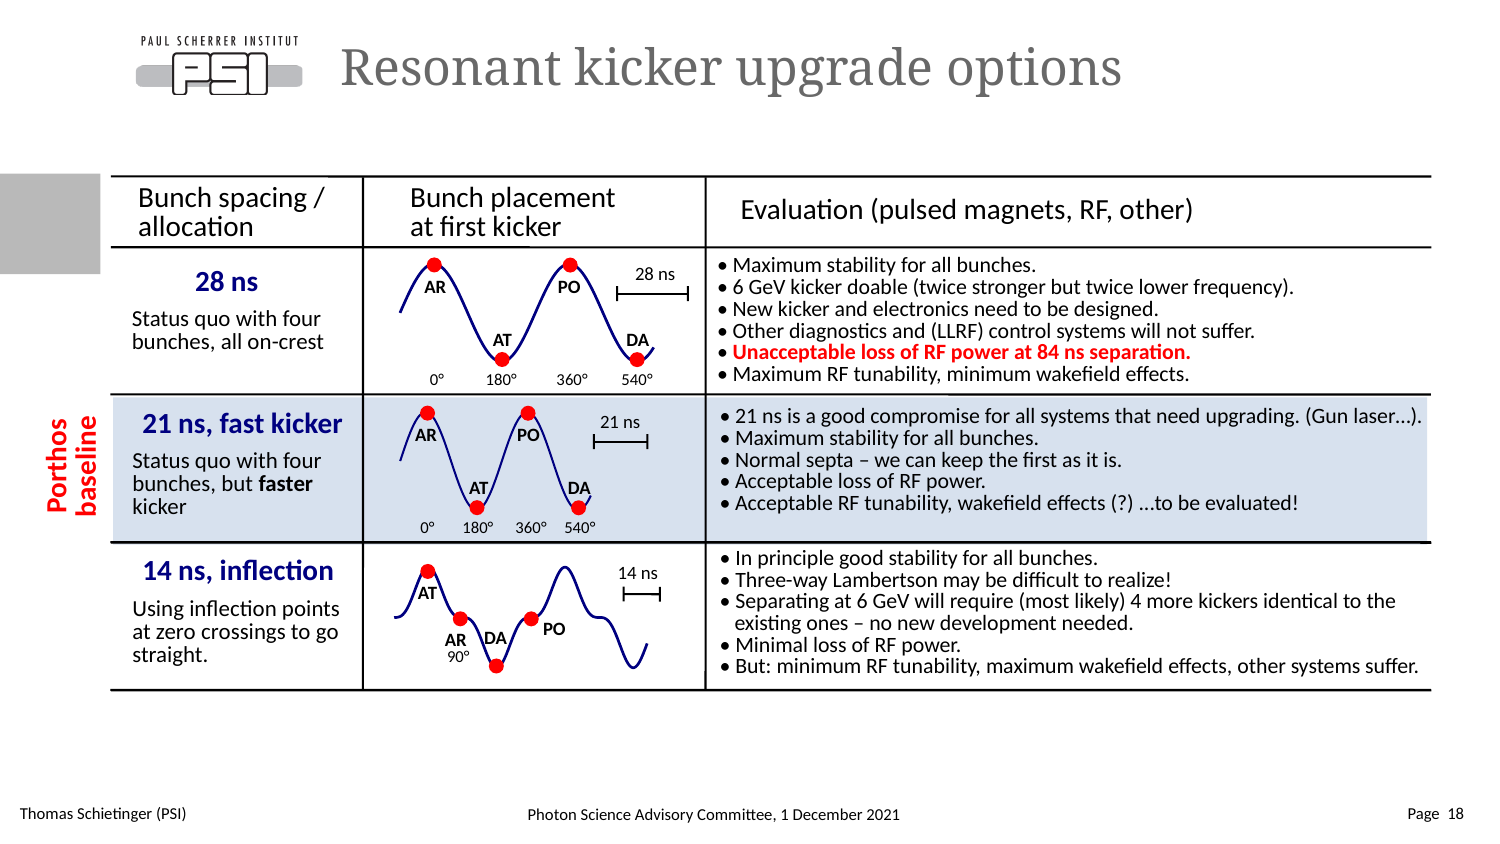

# Resonant kicker upgrade options
Bunch spacing / allocation
Bunch placement
at first kicker
Evaluation (pulsed magnets, RF, other)
• Maximum stability for all bunches.
• 6 GeV kicker doable (twice stronger but twice lower frequency).
• New kicker and electronics need to be designed.
• Other diagnostics and (LLRF) control systems will not suffer.
• Unacceptable loss of RF power at 84 ns separation.
• Maximum RF tunability, minimum wakefield effects.
AR
PO
AT
DA
0°
180°
360°
540°
28 ns
28 ns
Status quo with four bunches, all on-crest
• 21 ns is a good compromise for all systems that need upgrading. (Gun laser…).
• Maximum stability for all bunches.
• Normal septa – we can keep the first as it is.
• Acceptable loss of RF power.
• Acceptable RF tunability, wakefield effects (?) ...to be evaluated!
21 ns, fast kicker
AR
PO
AT
DA
0°
180°
360°
540°
21 ns
Porthos
baseline
Status quo with four bunches, but faster kicker
• In principle good stability for all bunches.
• Three-way Lambertson may be difficult to realize!
• Separating at 6 GeV will require (most likely) 4 more kickers identical to the
 existing ones – no new development needed.
• Minimal loss of RF power.
• But: minimum RF tunability, maximum wakefield effects, other systems suffer.
14 ns, inflection
14 ns
AT
PO
DA
AR
90°
Using inflection points at zero crossings to go straight.